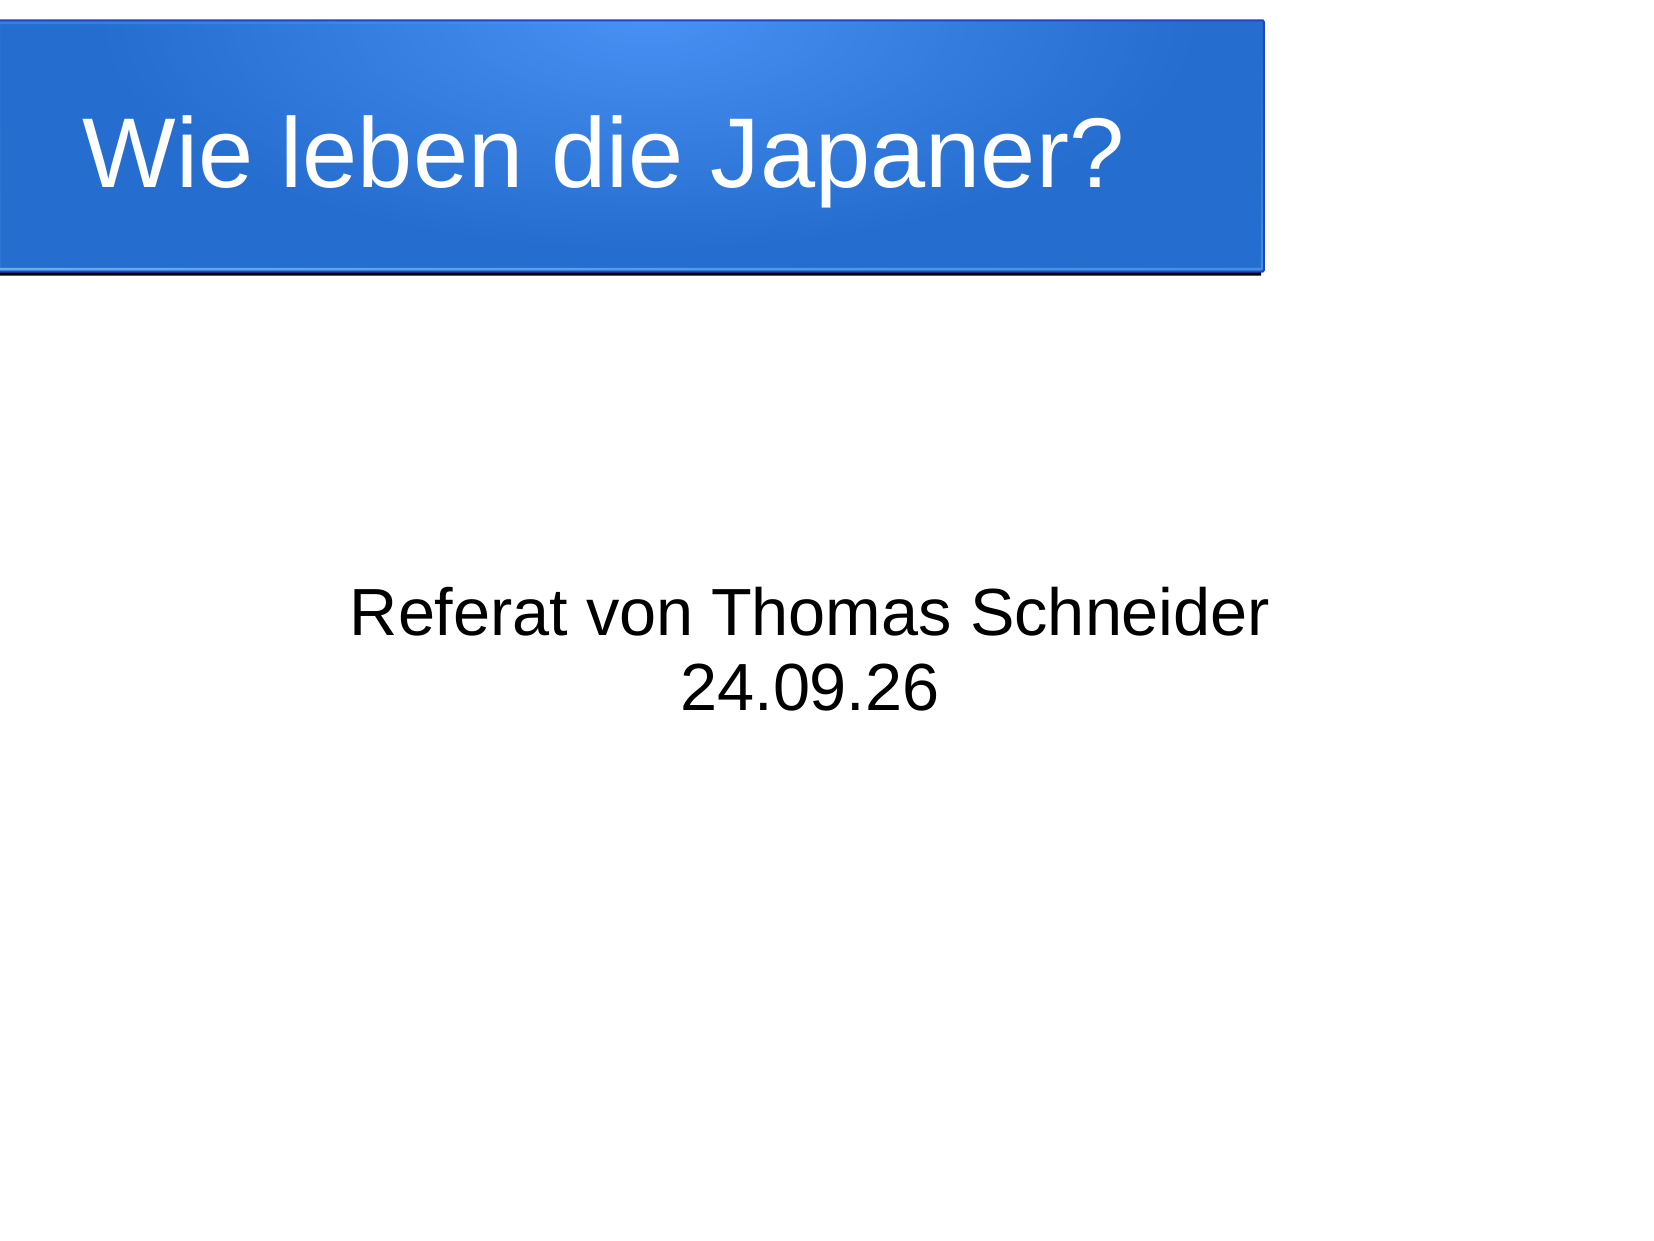

# Wie leben die Japaner?
Referat von Thomas Schneider